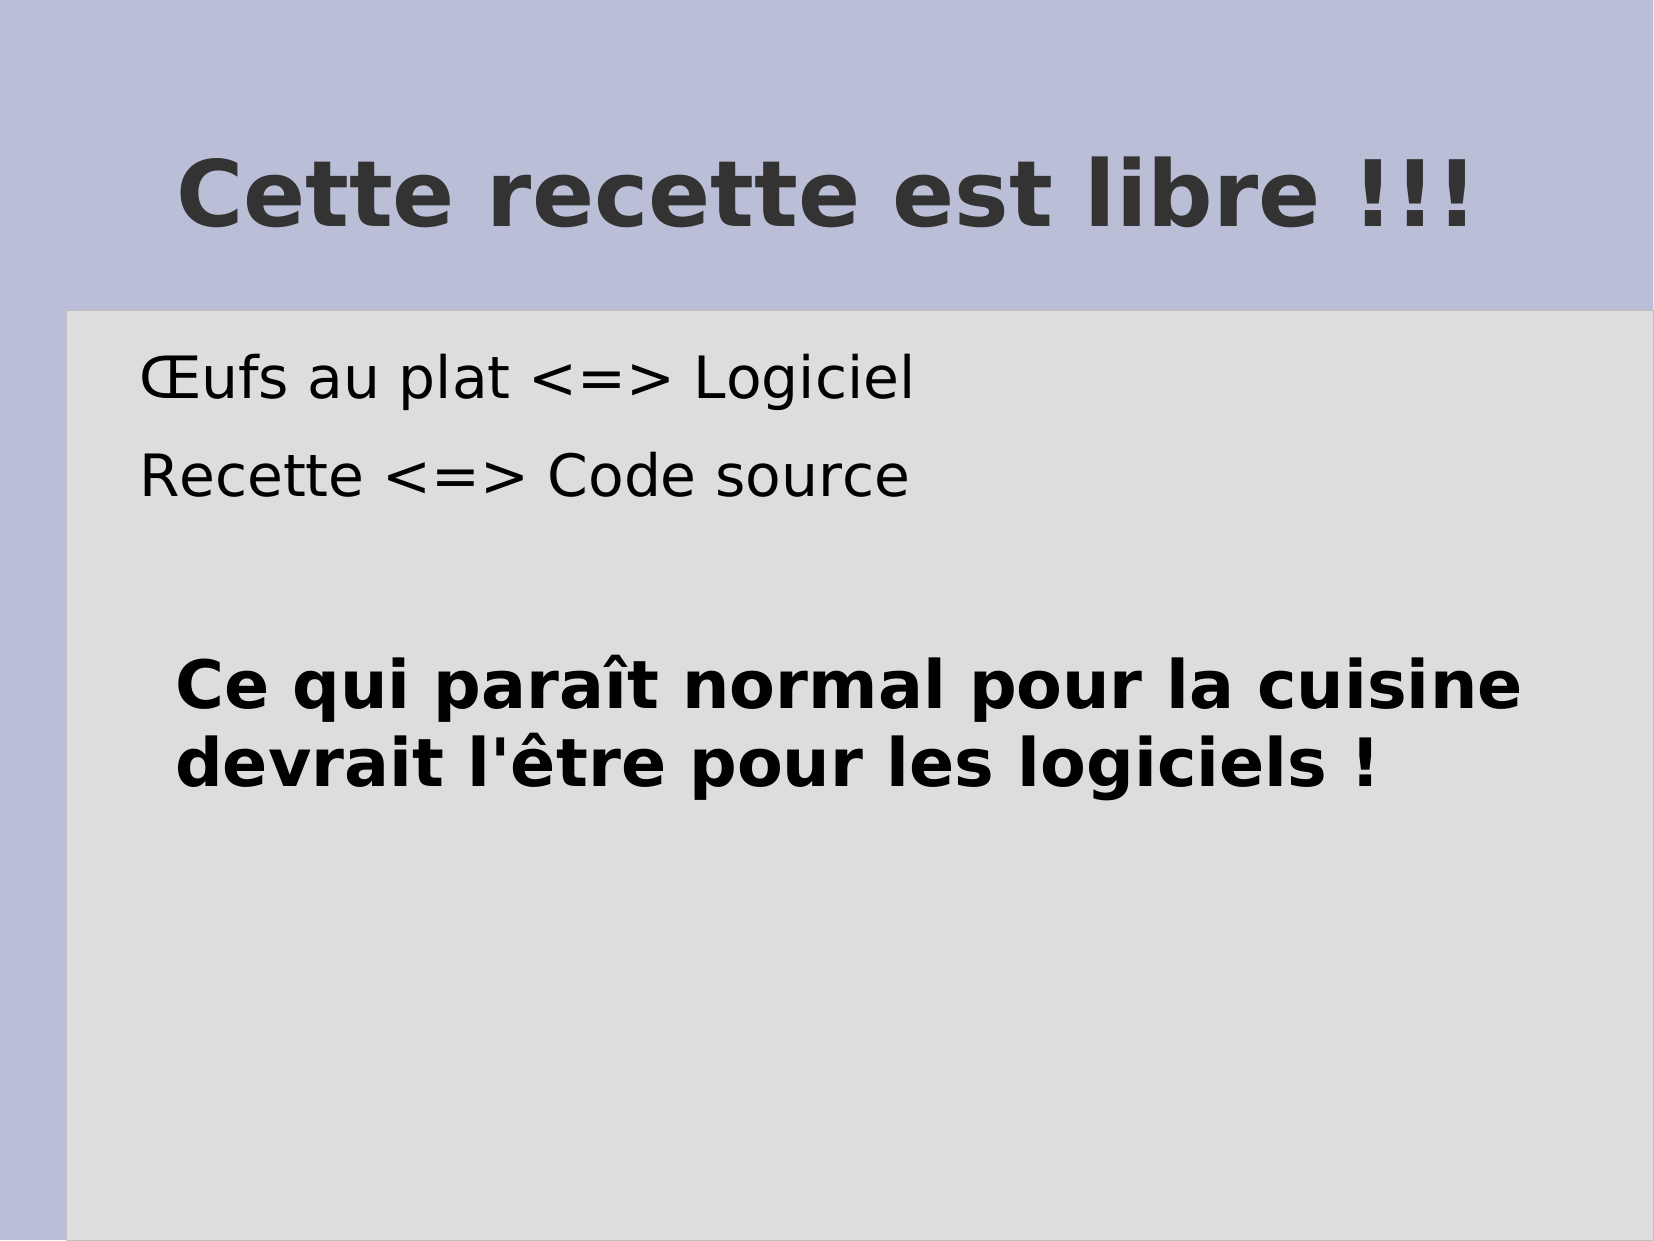

# Cette recette est libre !!!
Œufs au plat <=> Logiciel
Recette <=> Code source
Ce qui paraît normal pour la cuisine devrait l'être pour les logiciels !